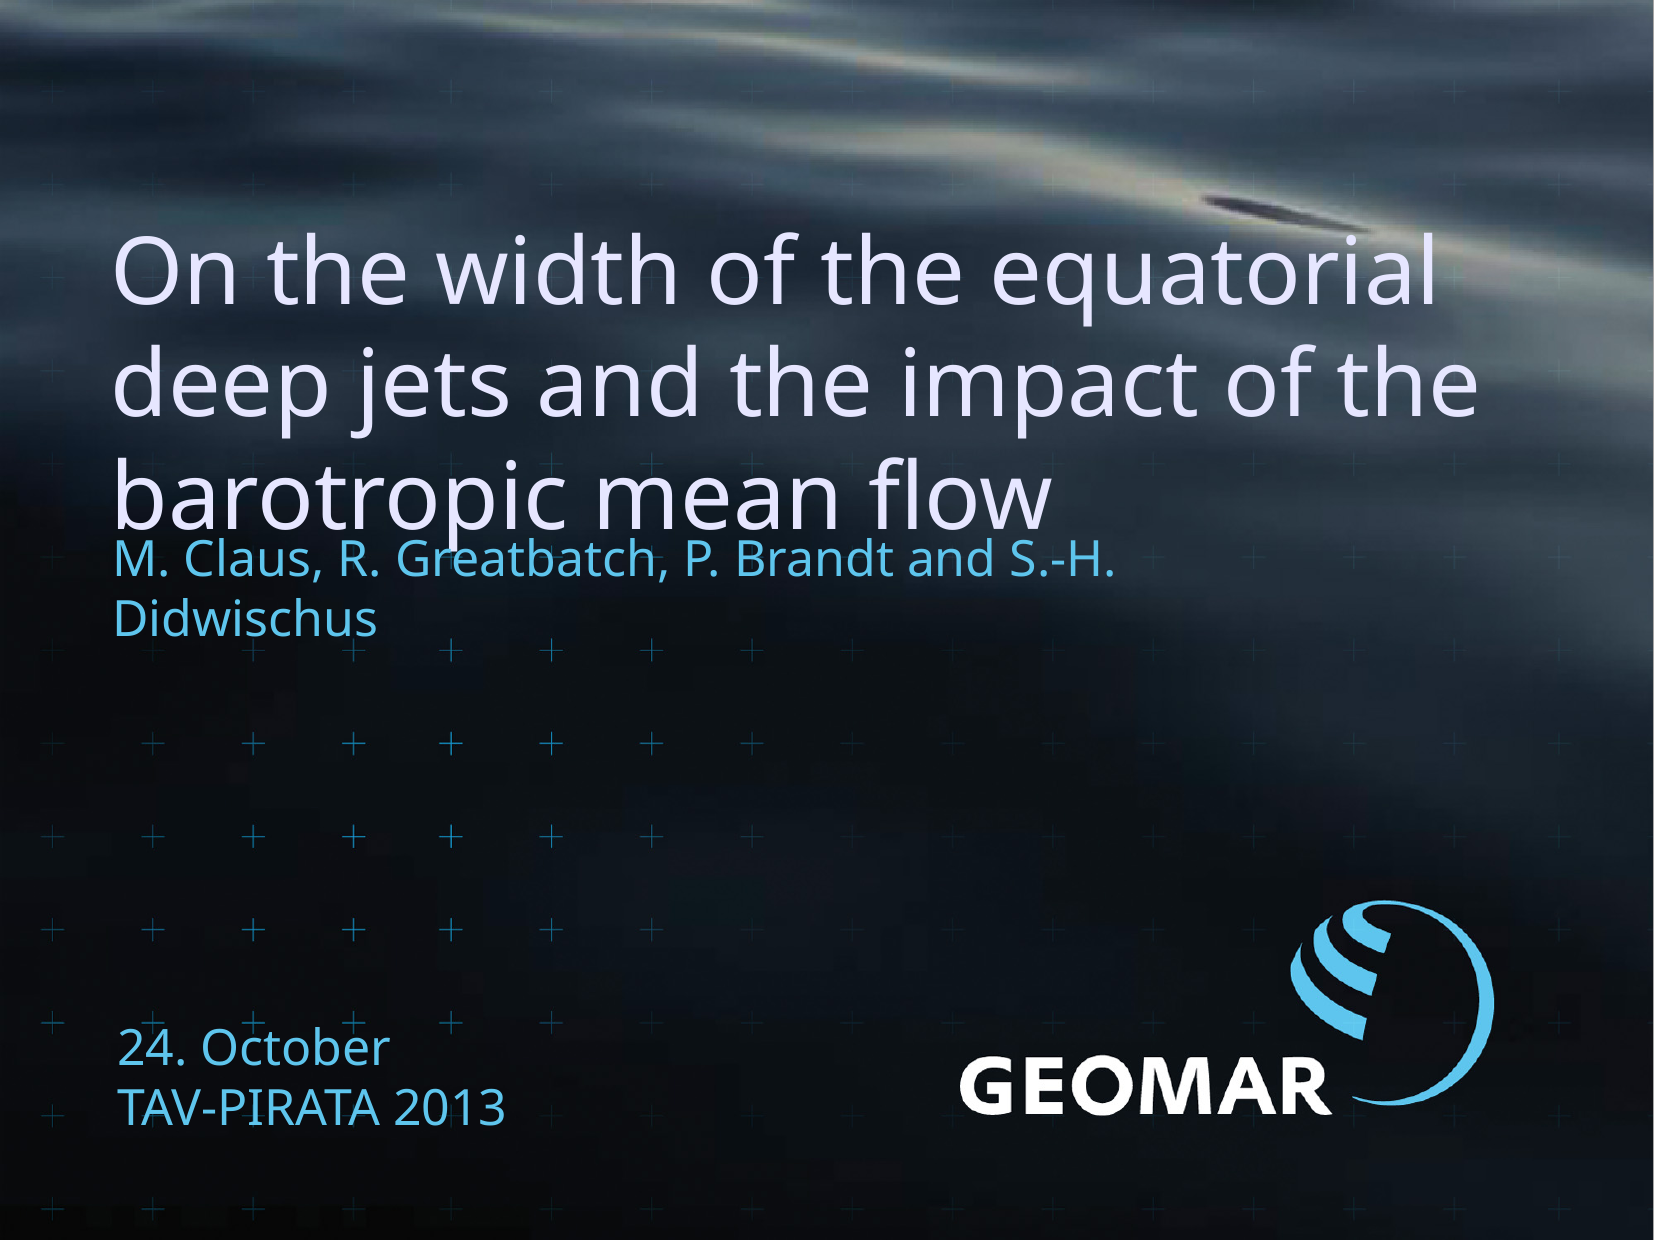

# On the width of the equatorial deep jets and the impact of the barotropic mean flow
M. Claus, R. Greatbatch, P. Brandt and S.-H. Didwischus
24. October
TAV-PIRATA 2013